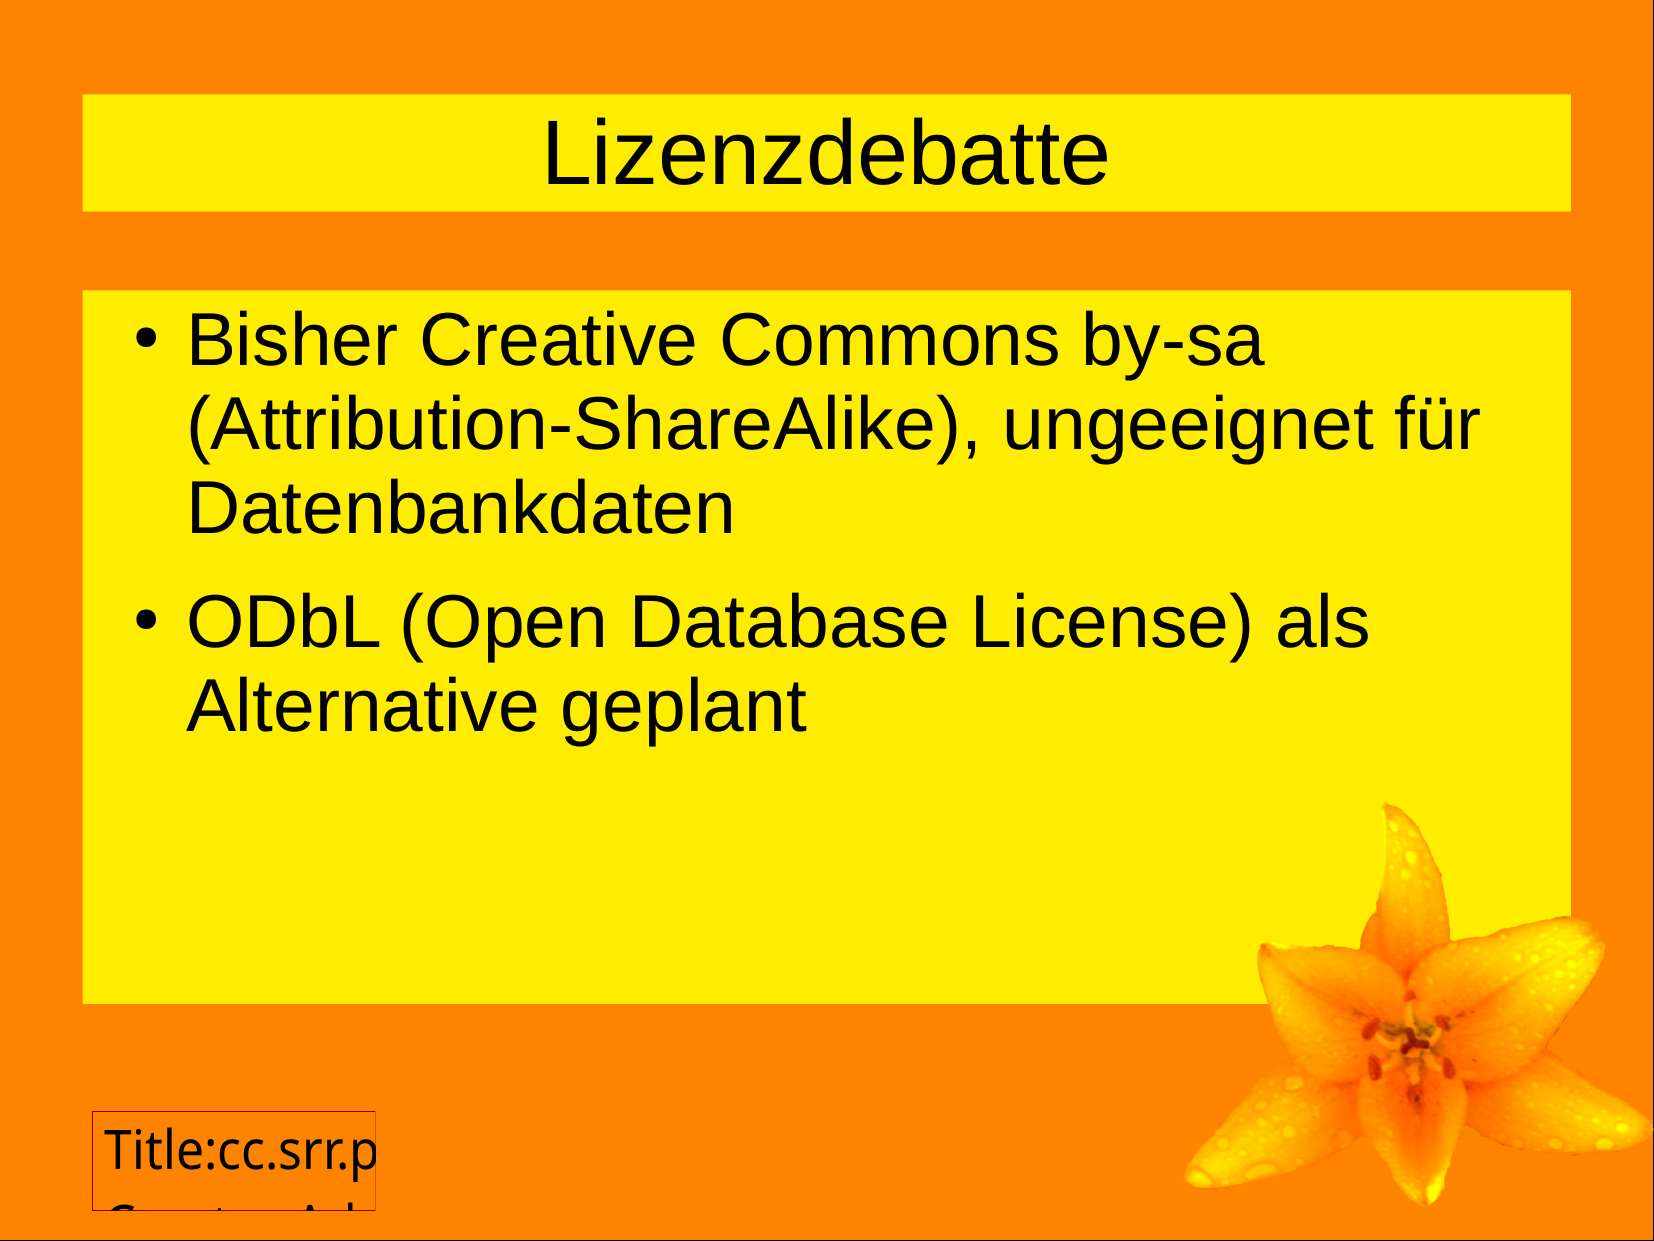

Lizenzdebatte
Bisher Creative Commons by-sa (Attribution-ShareAlike), ungeeignet für Datenbankdaten
ODbL (Open Database License) als Alternative geplant